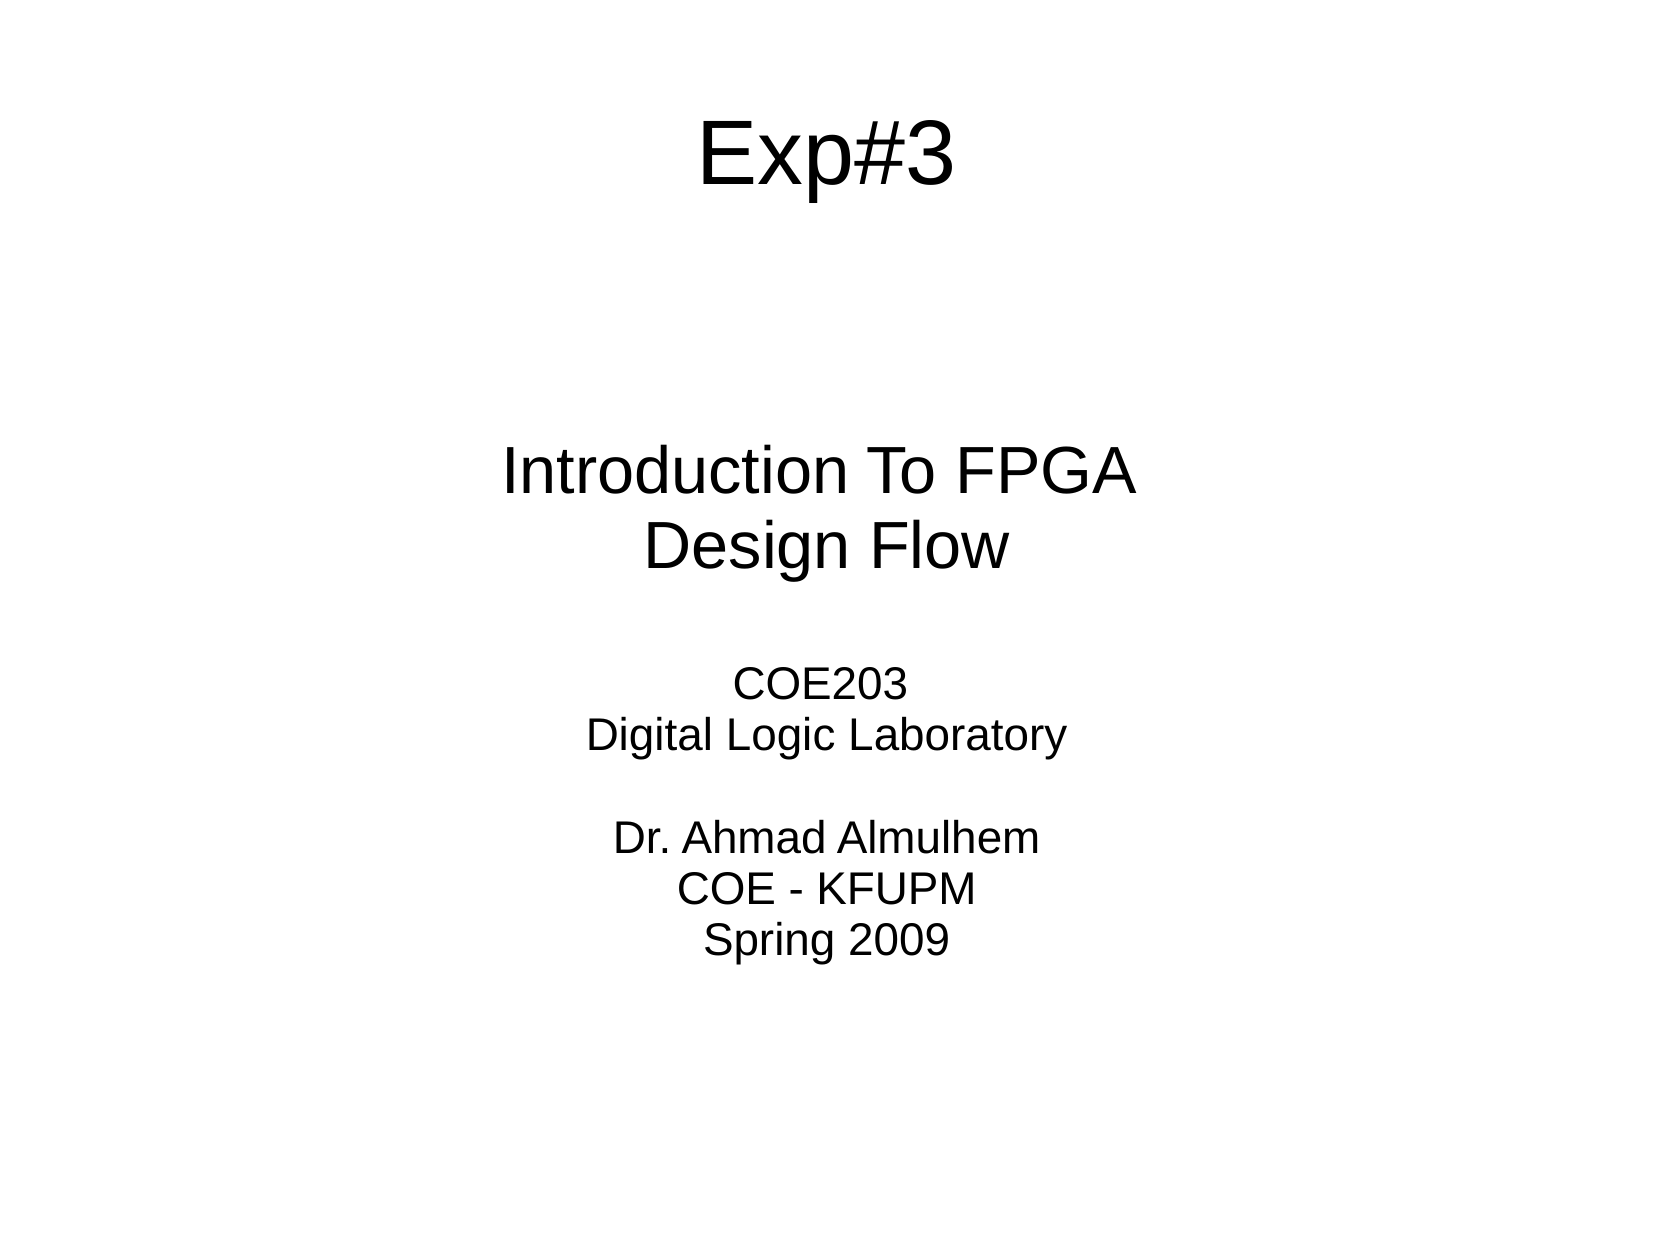

# Exp#3
Introduction To FPGA
Design Flow
COE203
Digital Logic Laboratory
Dr. Ahmad Almulhem
COE - KFUPM
Spring 2009